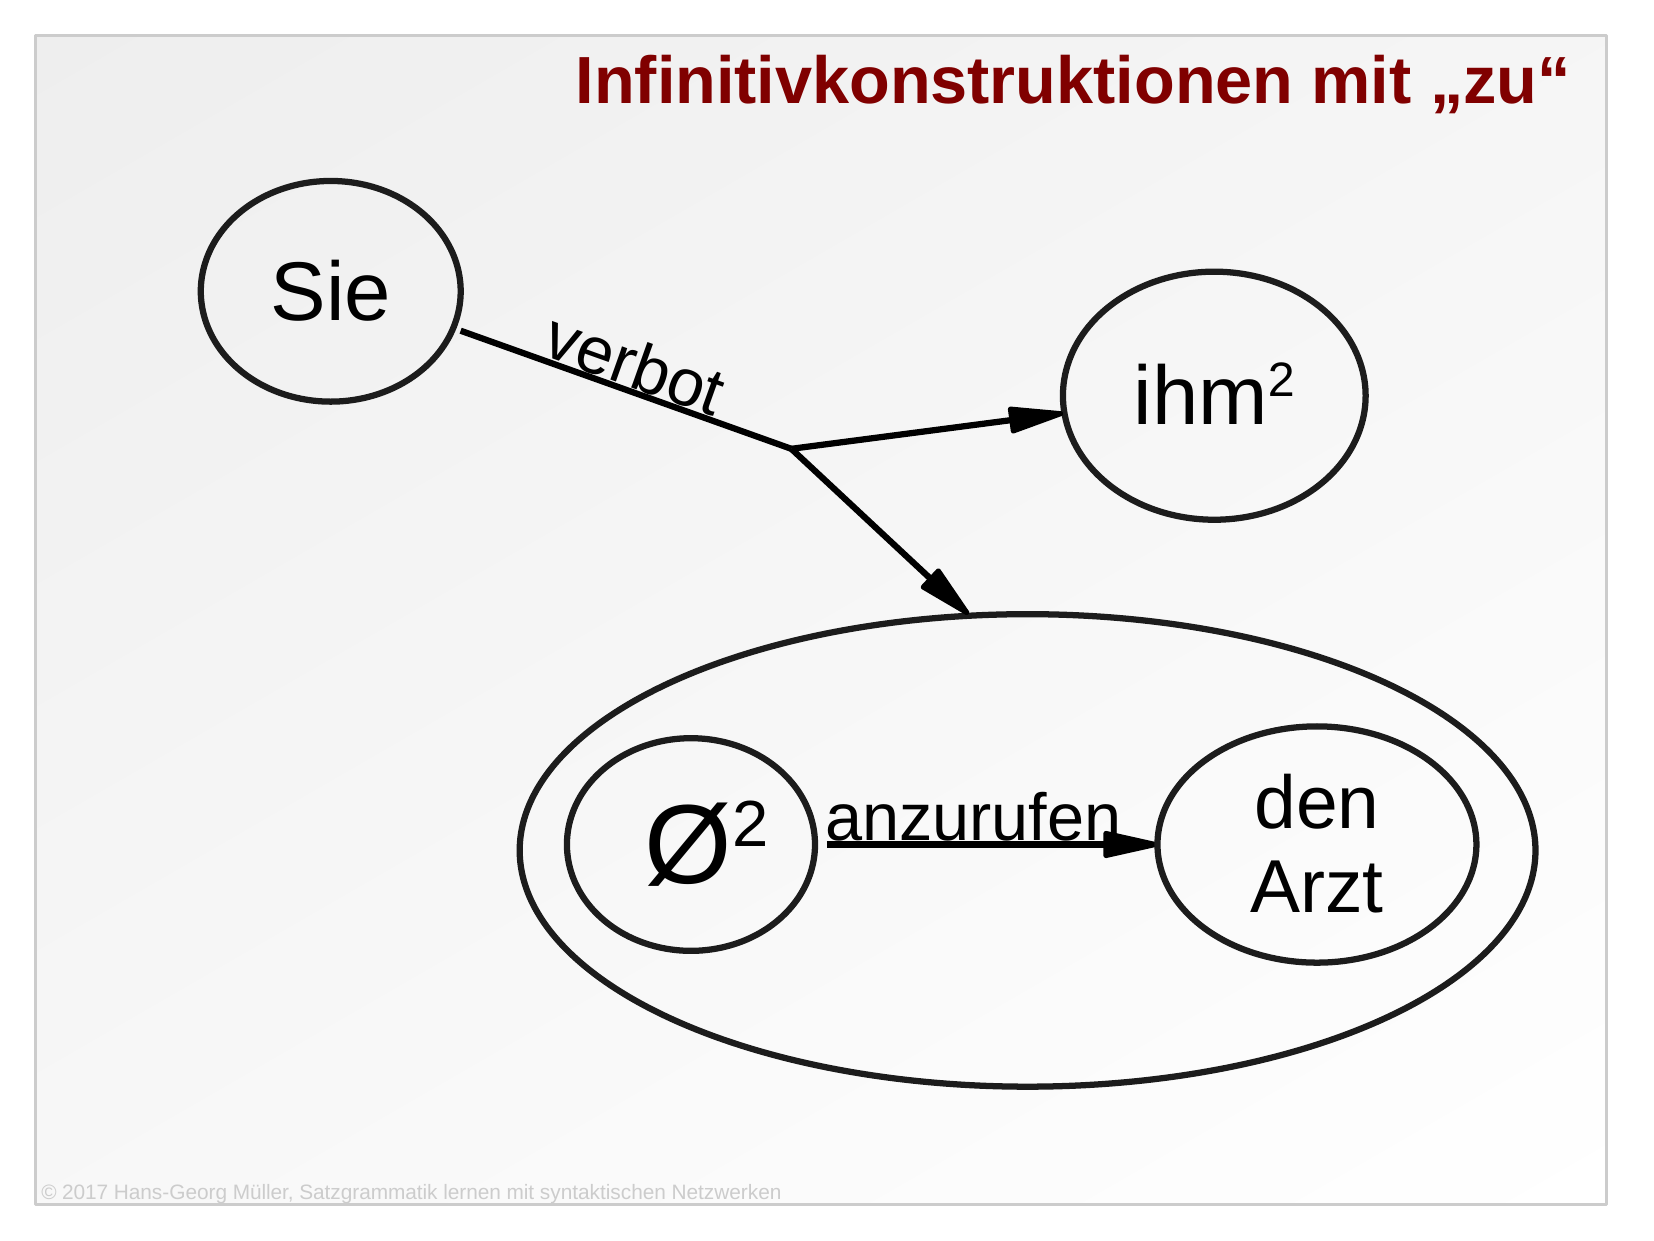

# Infinitivkonstruktionen mit „zu“
Sie
ihm2
verbot
den
Arzt
 Ø2
anzurufen